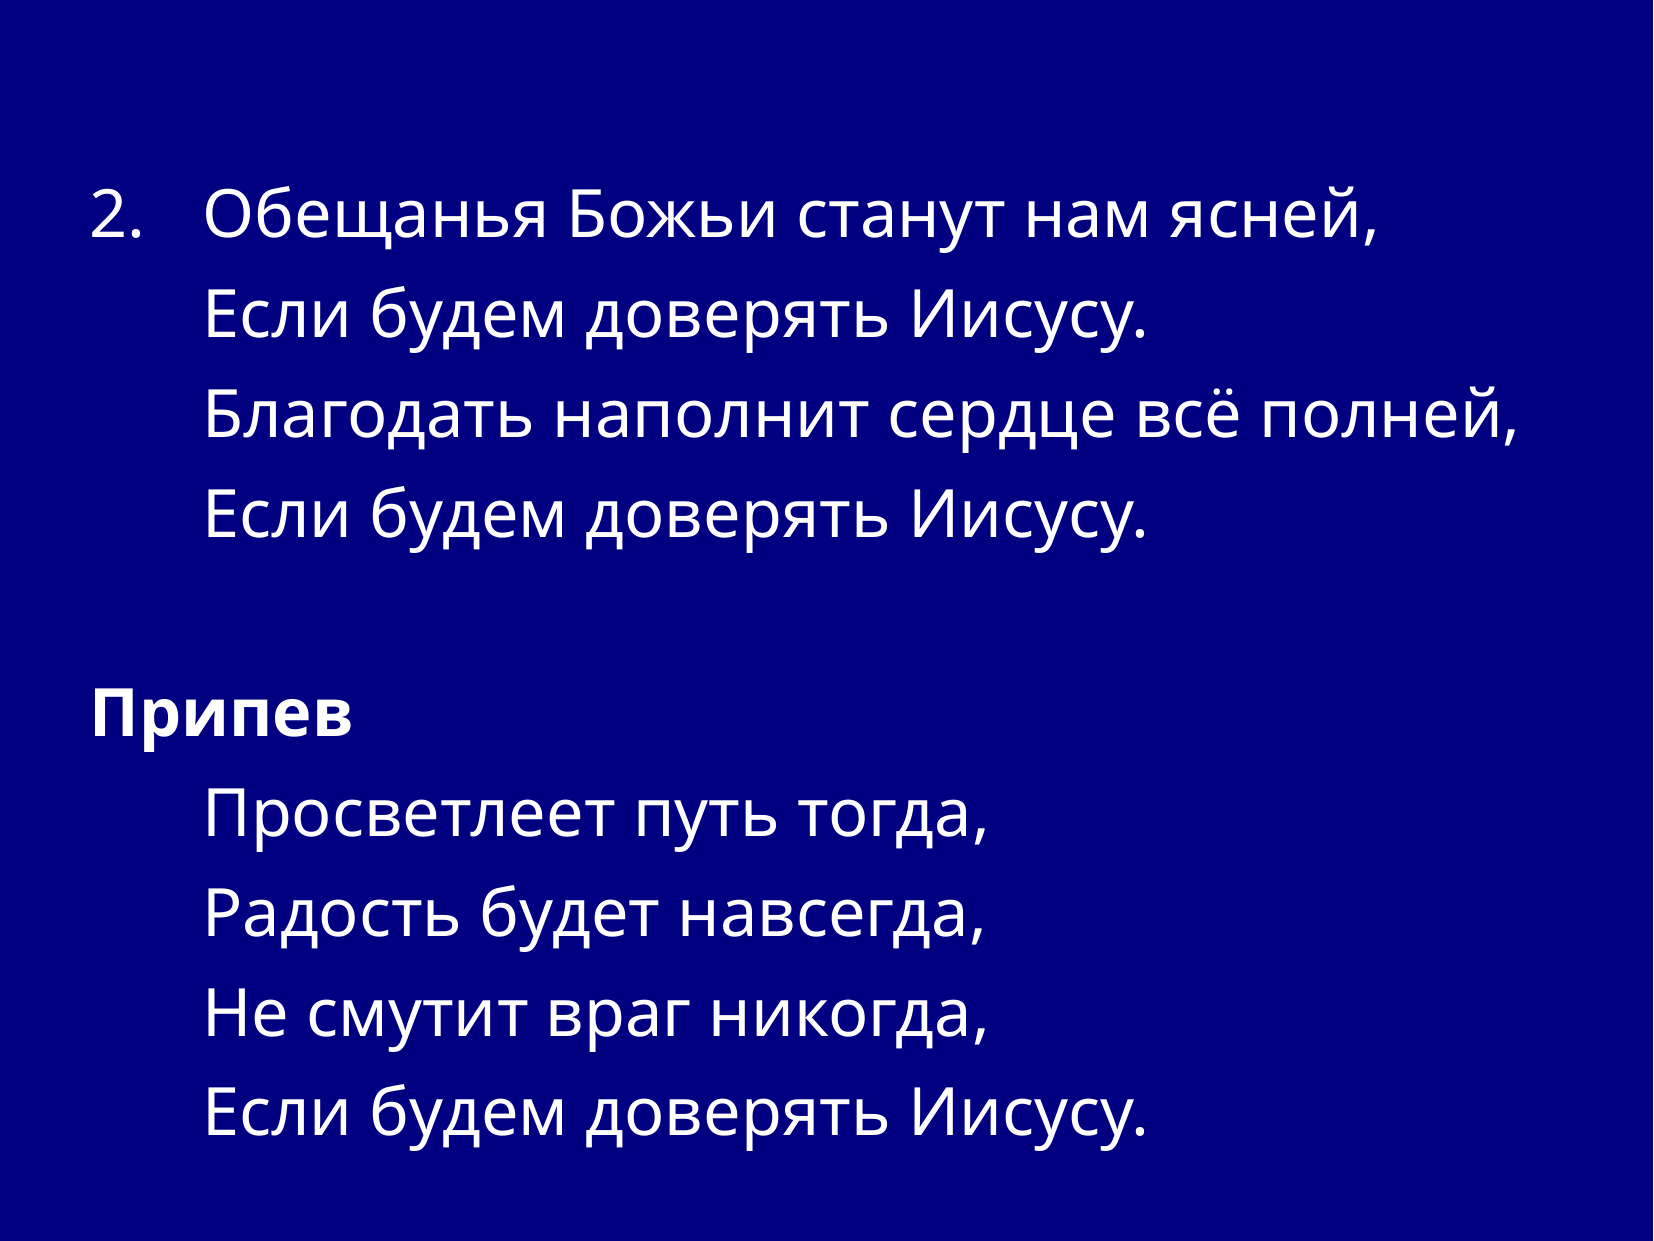

2.	Обещанья Божьи станут нам ясней,
	Если будем доверять Иисусу.
	Благодать наполнит сердце всё полней,
	Если будем доверять Иисусу.
Припев
	Просветлеет путь тогда,
	Радость будет навсегда,
	Не смутит враг никогда,
	Если будем доверять Иисусу.